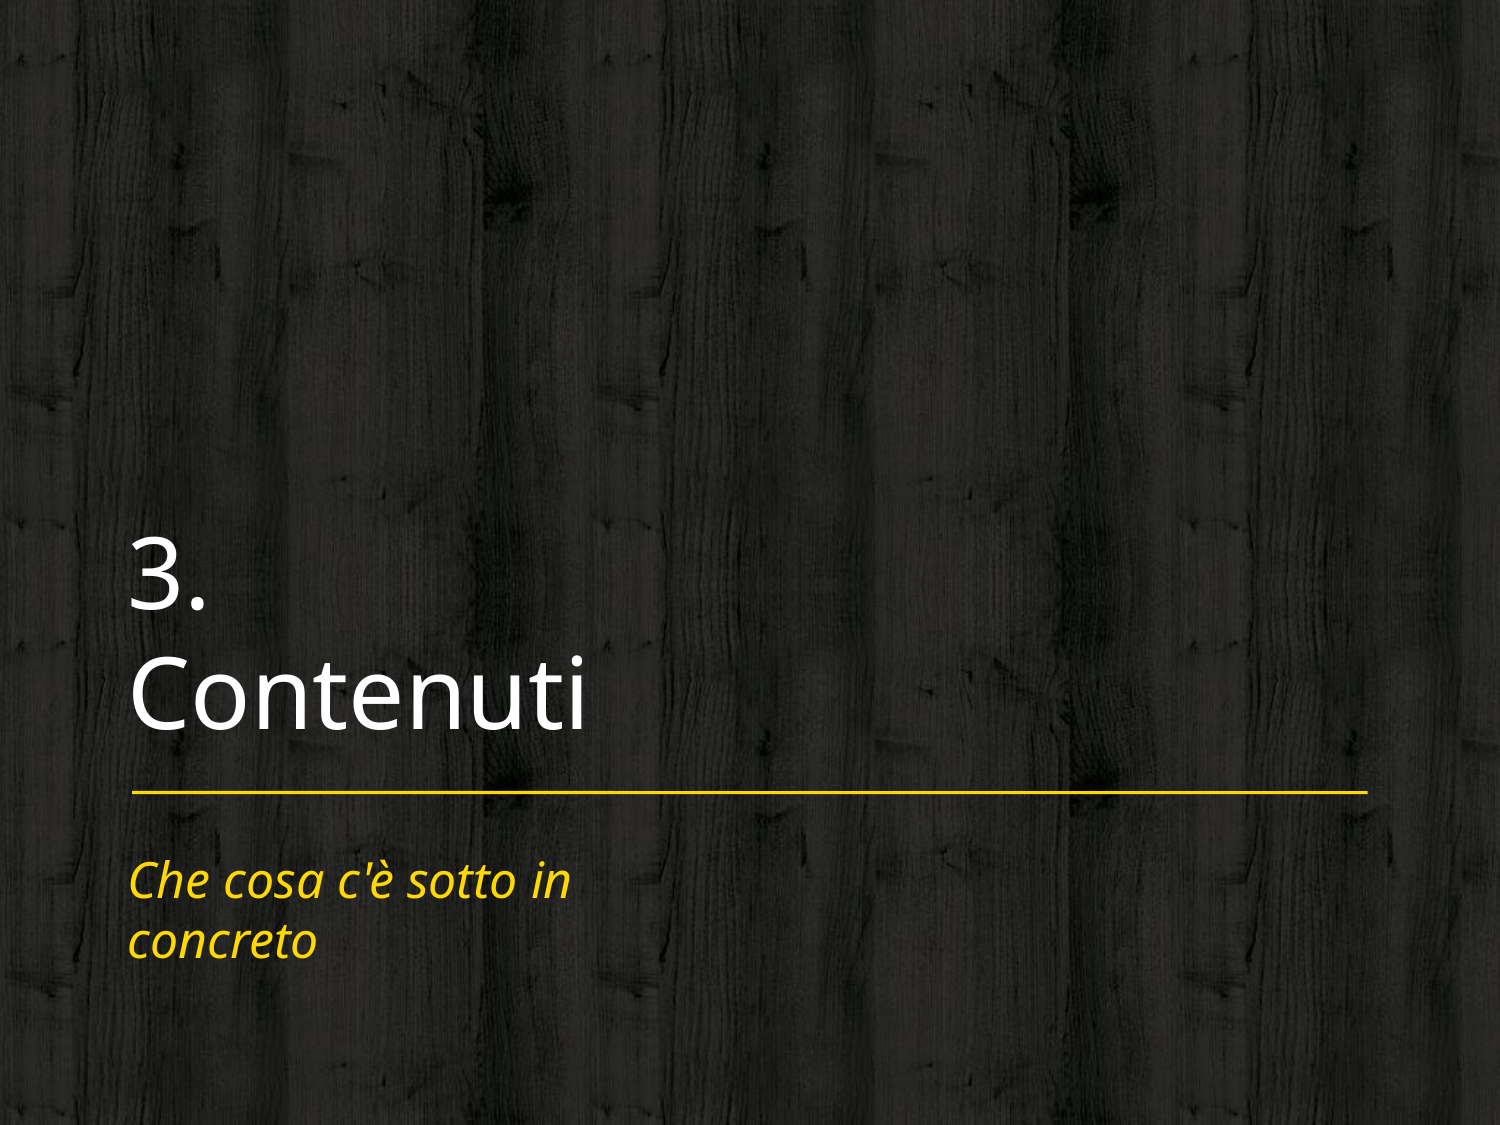

3.
Contenuti
# Che cosa c'è sotto in concreto